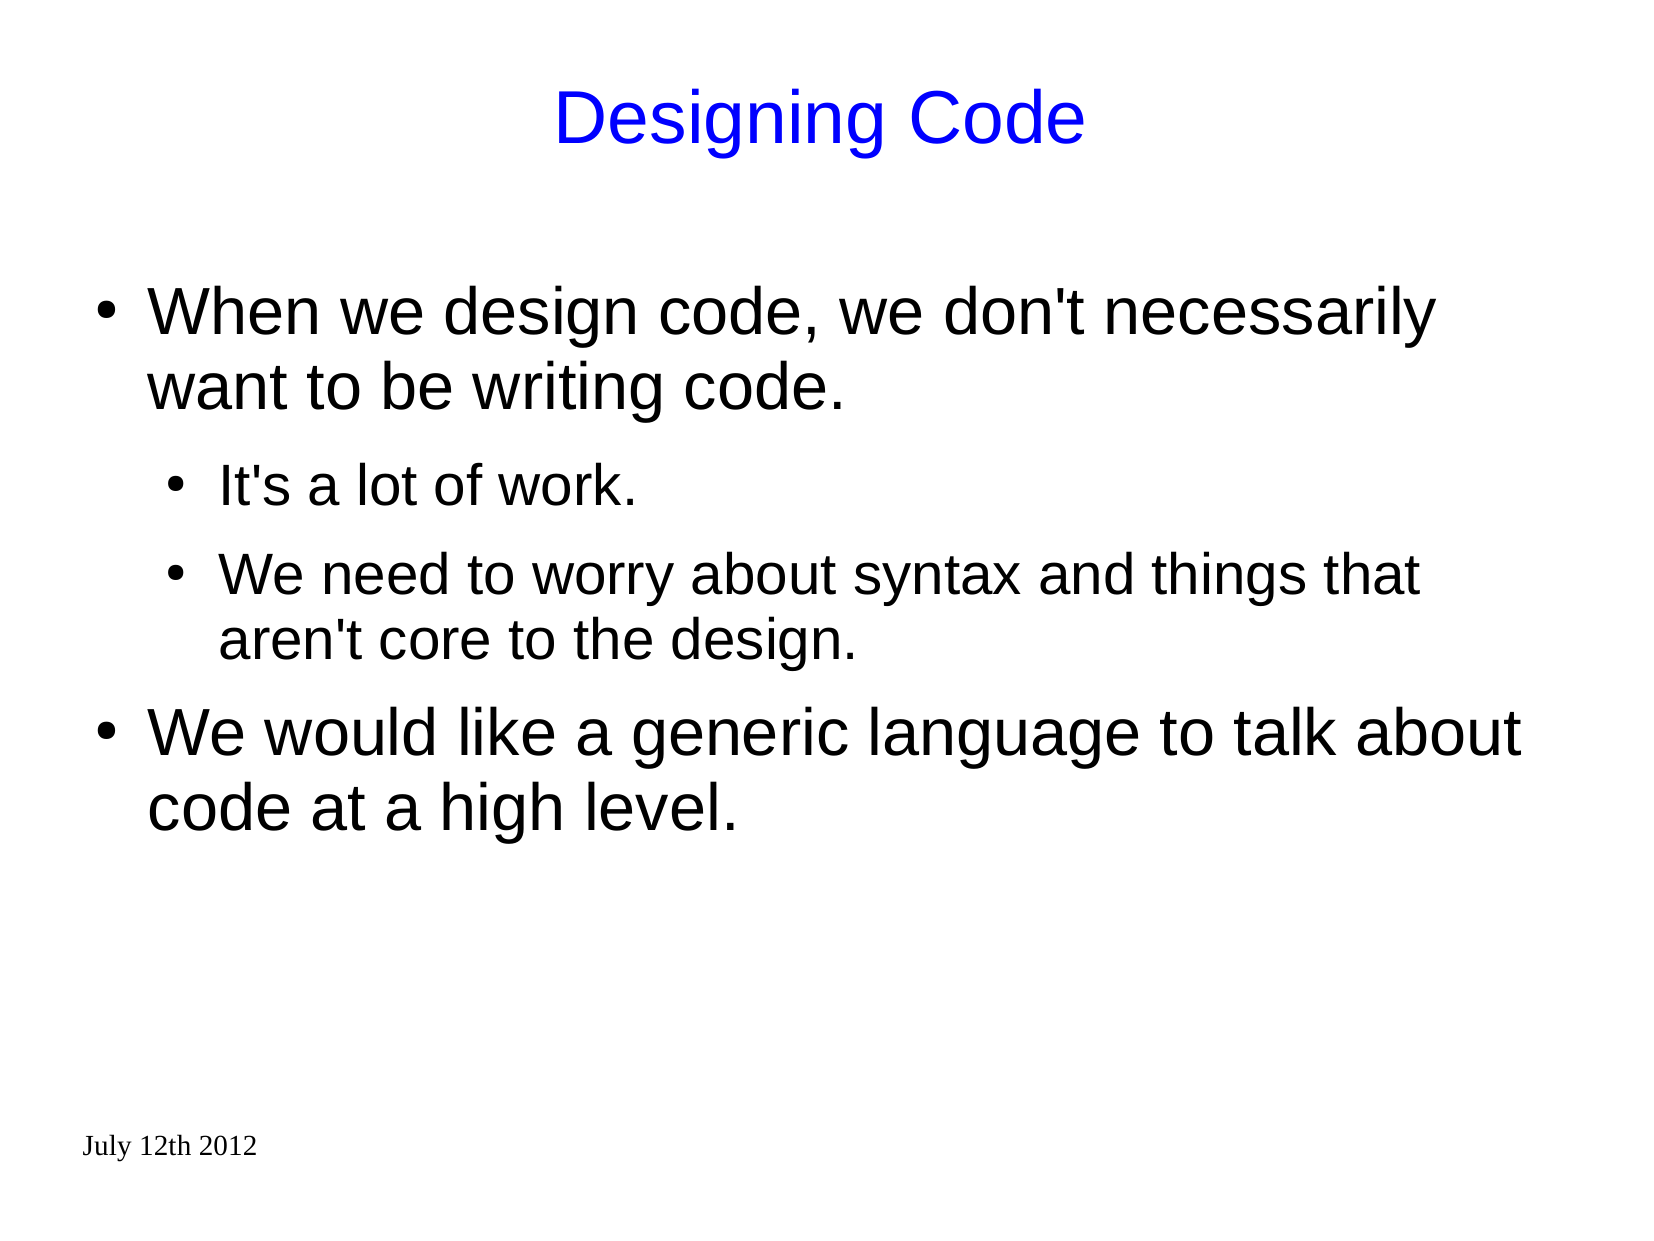

# Designing Code
When we design code, we don't necessarily want to be writing code.
It's a lot of work.
We need to worry about syntax and things that aren't core to the design.
We would like a generic language to talk about code at a high level.
July 12th 2012